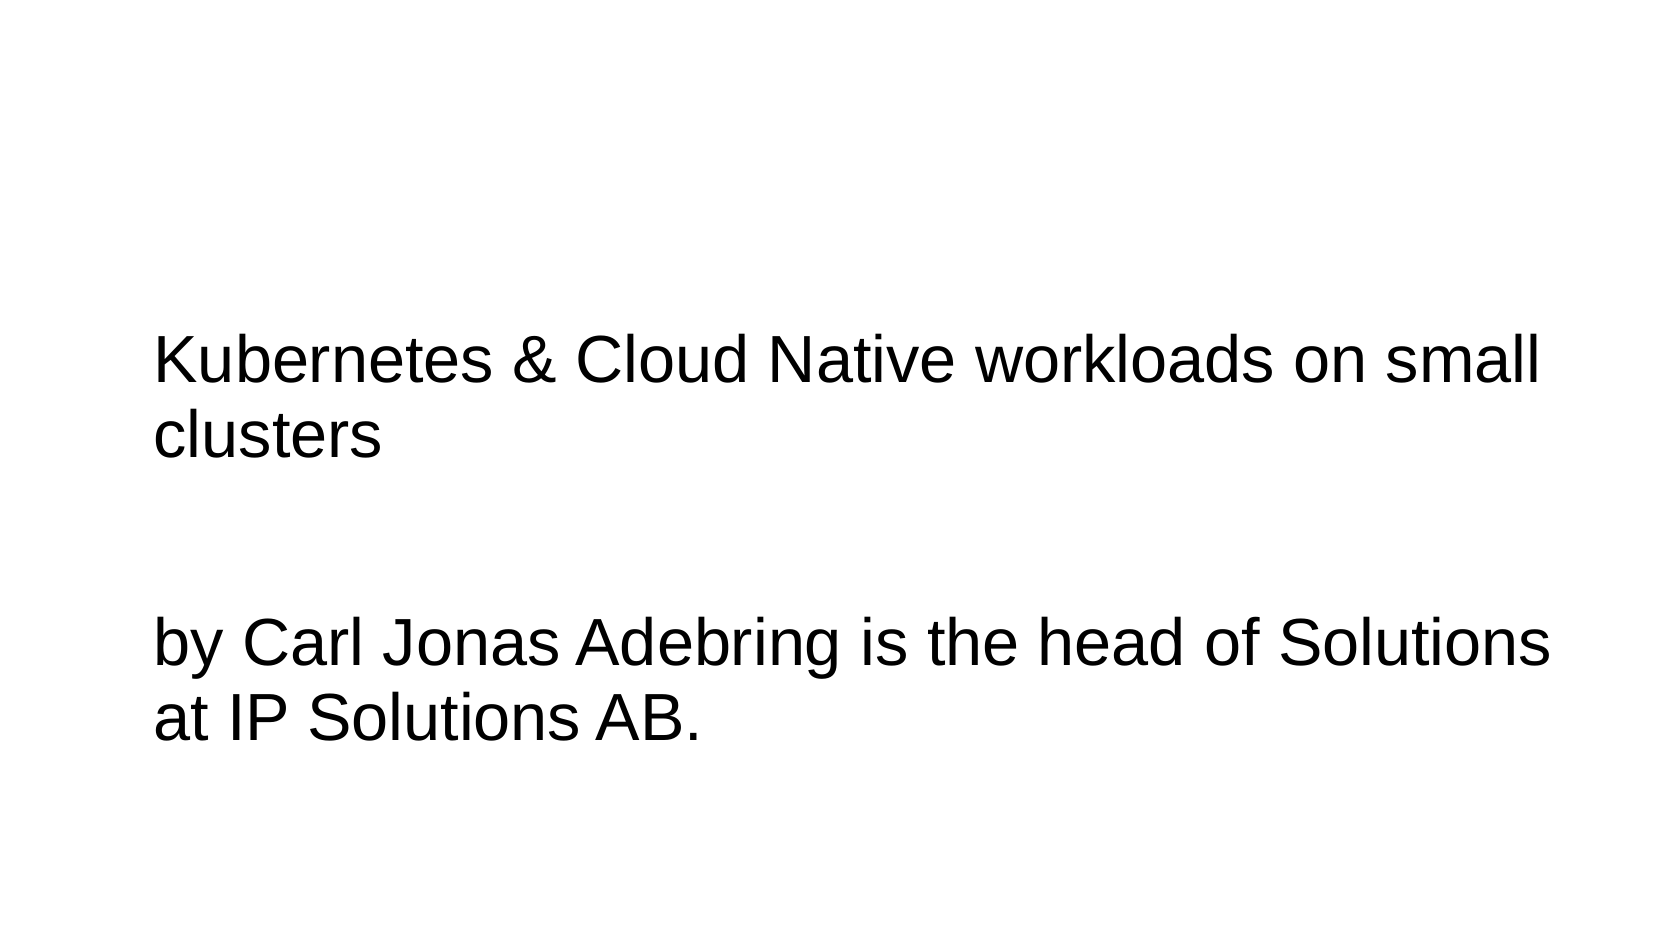

#
Kubernetes & Cloud Native workloads on small clusters
by Carl Jonas Adebring is the head of Solutions at IP Solutions AB.